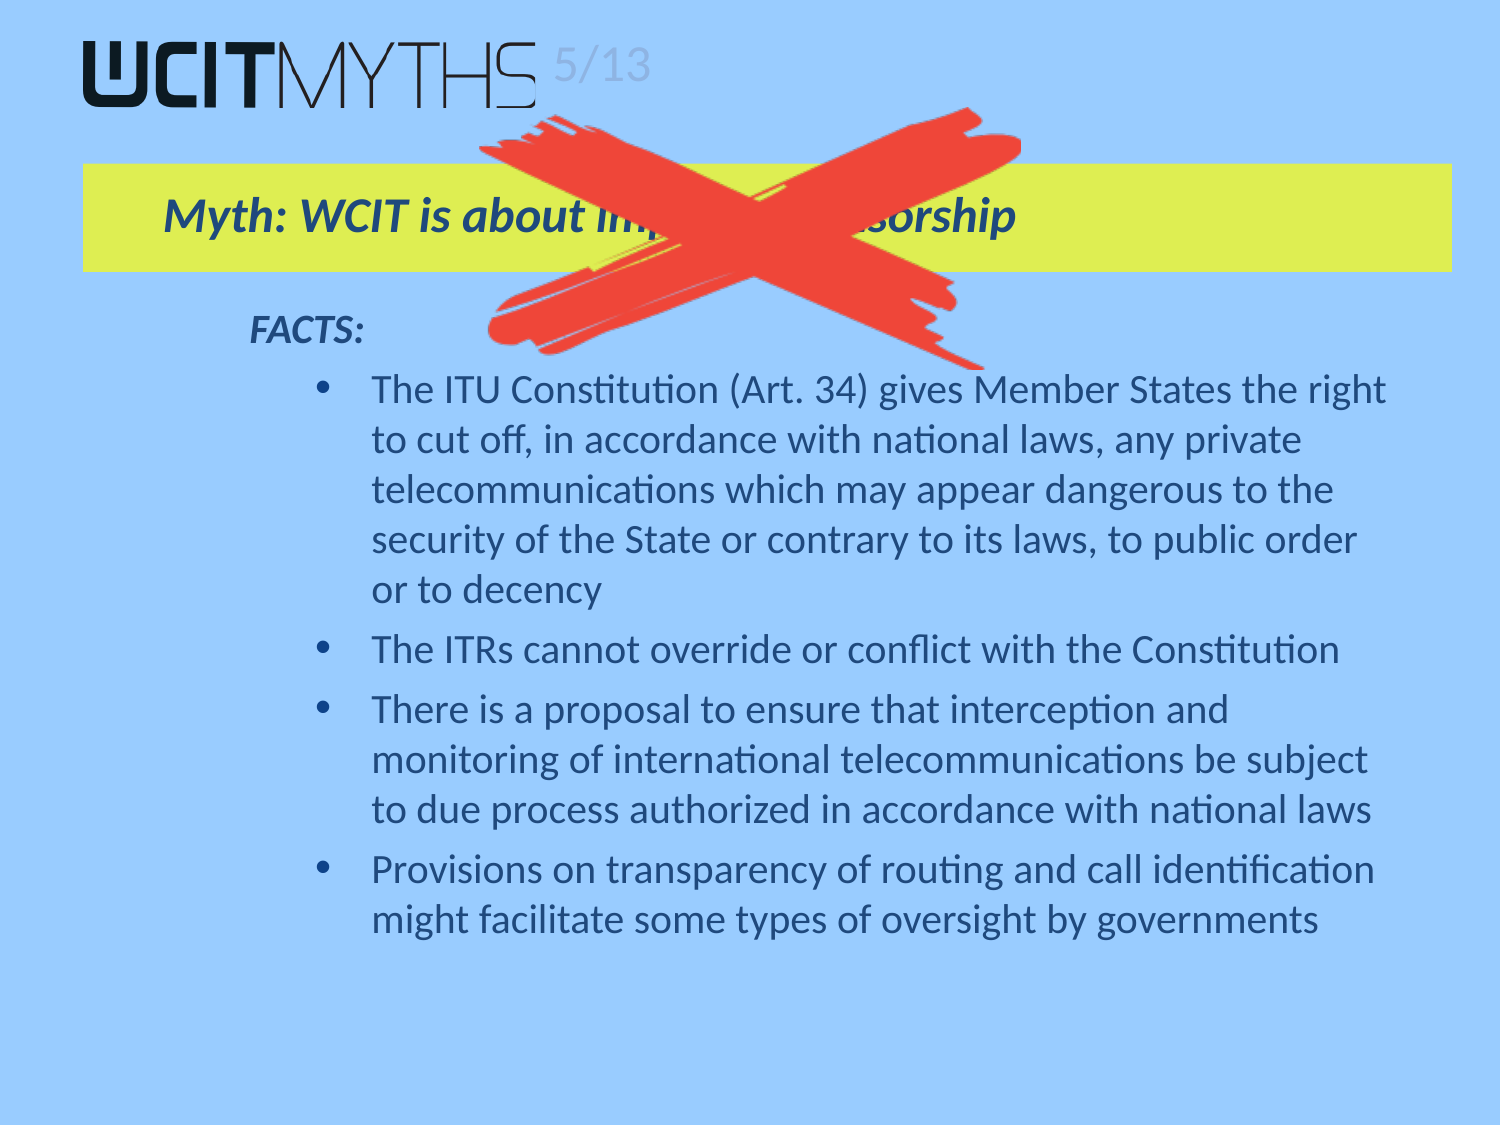

5/13
Myth: WCIT is about imposing censorship
FACTS:
The ITU Constitution (Art. 34) gives Member States the right to cut off, in accordance with national laws, any private telecommunications which may appear dangerous to the security of the State or contrary to its laws, to public order or to decency
The ITRs cannot override or conflict with the Constitution
There is a proposal to ensure that interception and monitoring of international telecommunications be subject to due process authorized in accordance with national laws
Provisions on transparency of routing and call identification might facilitate some types of oversight by governments